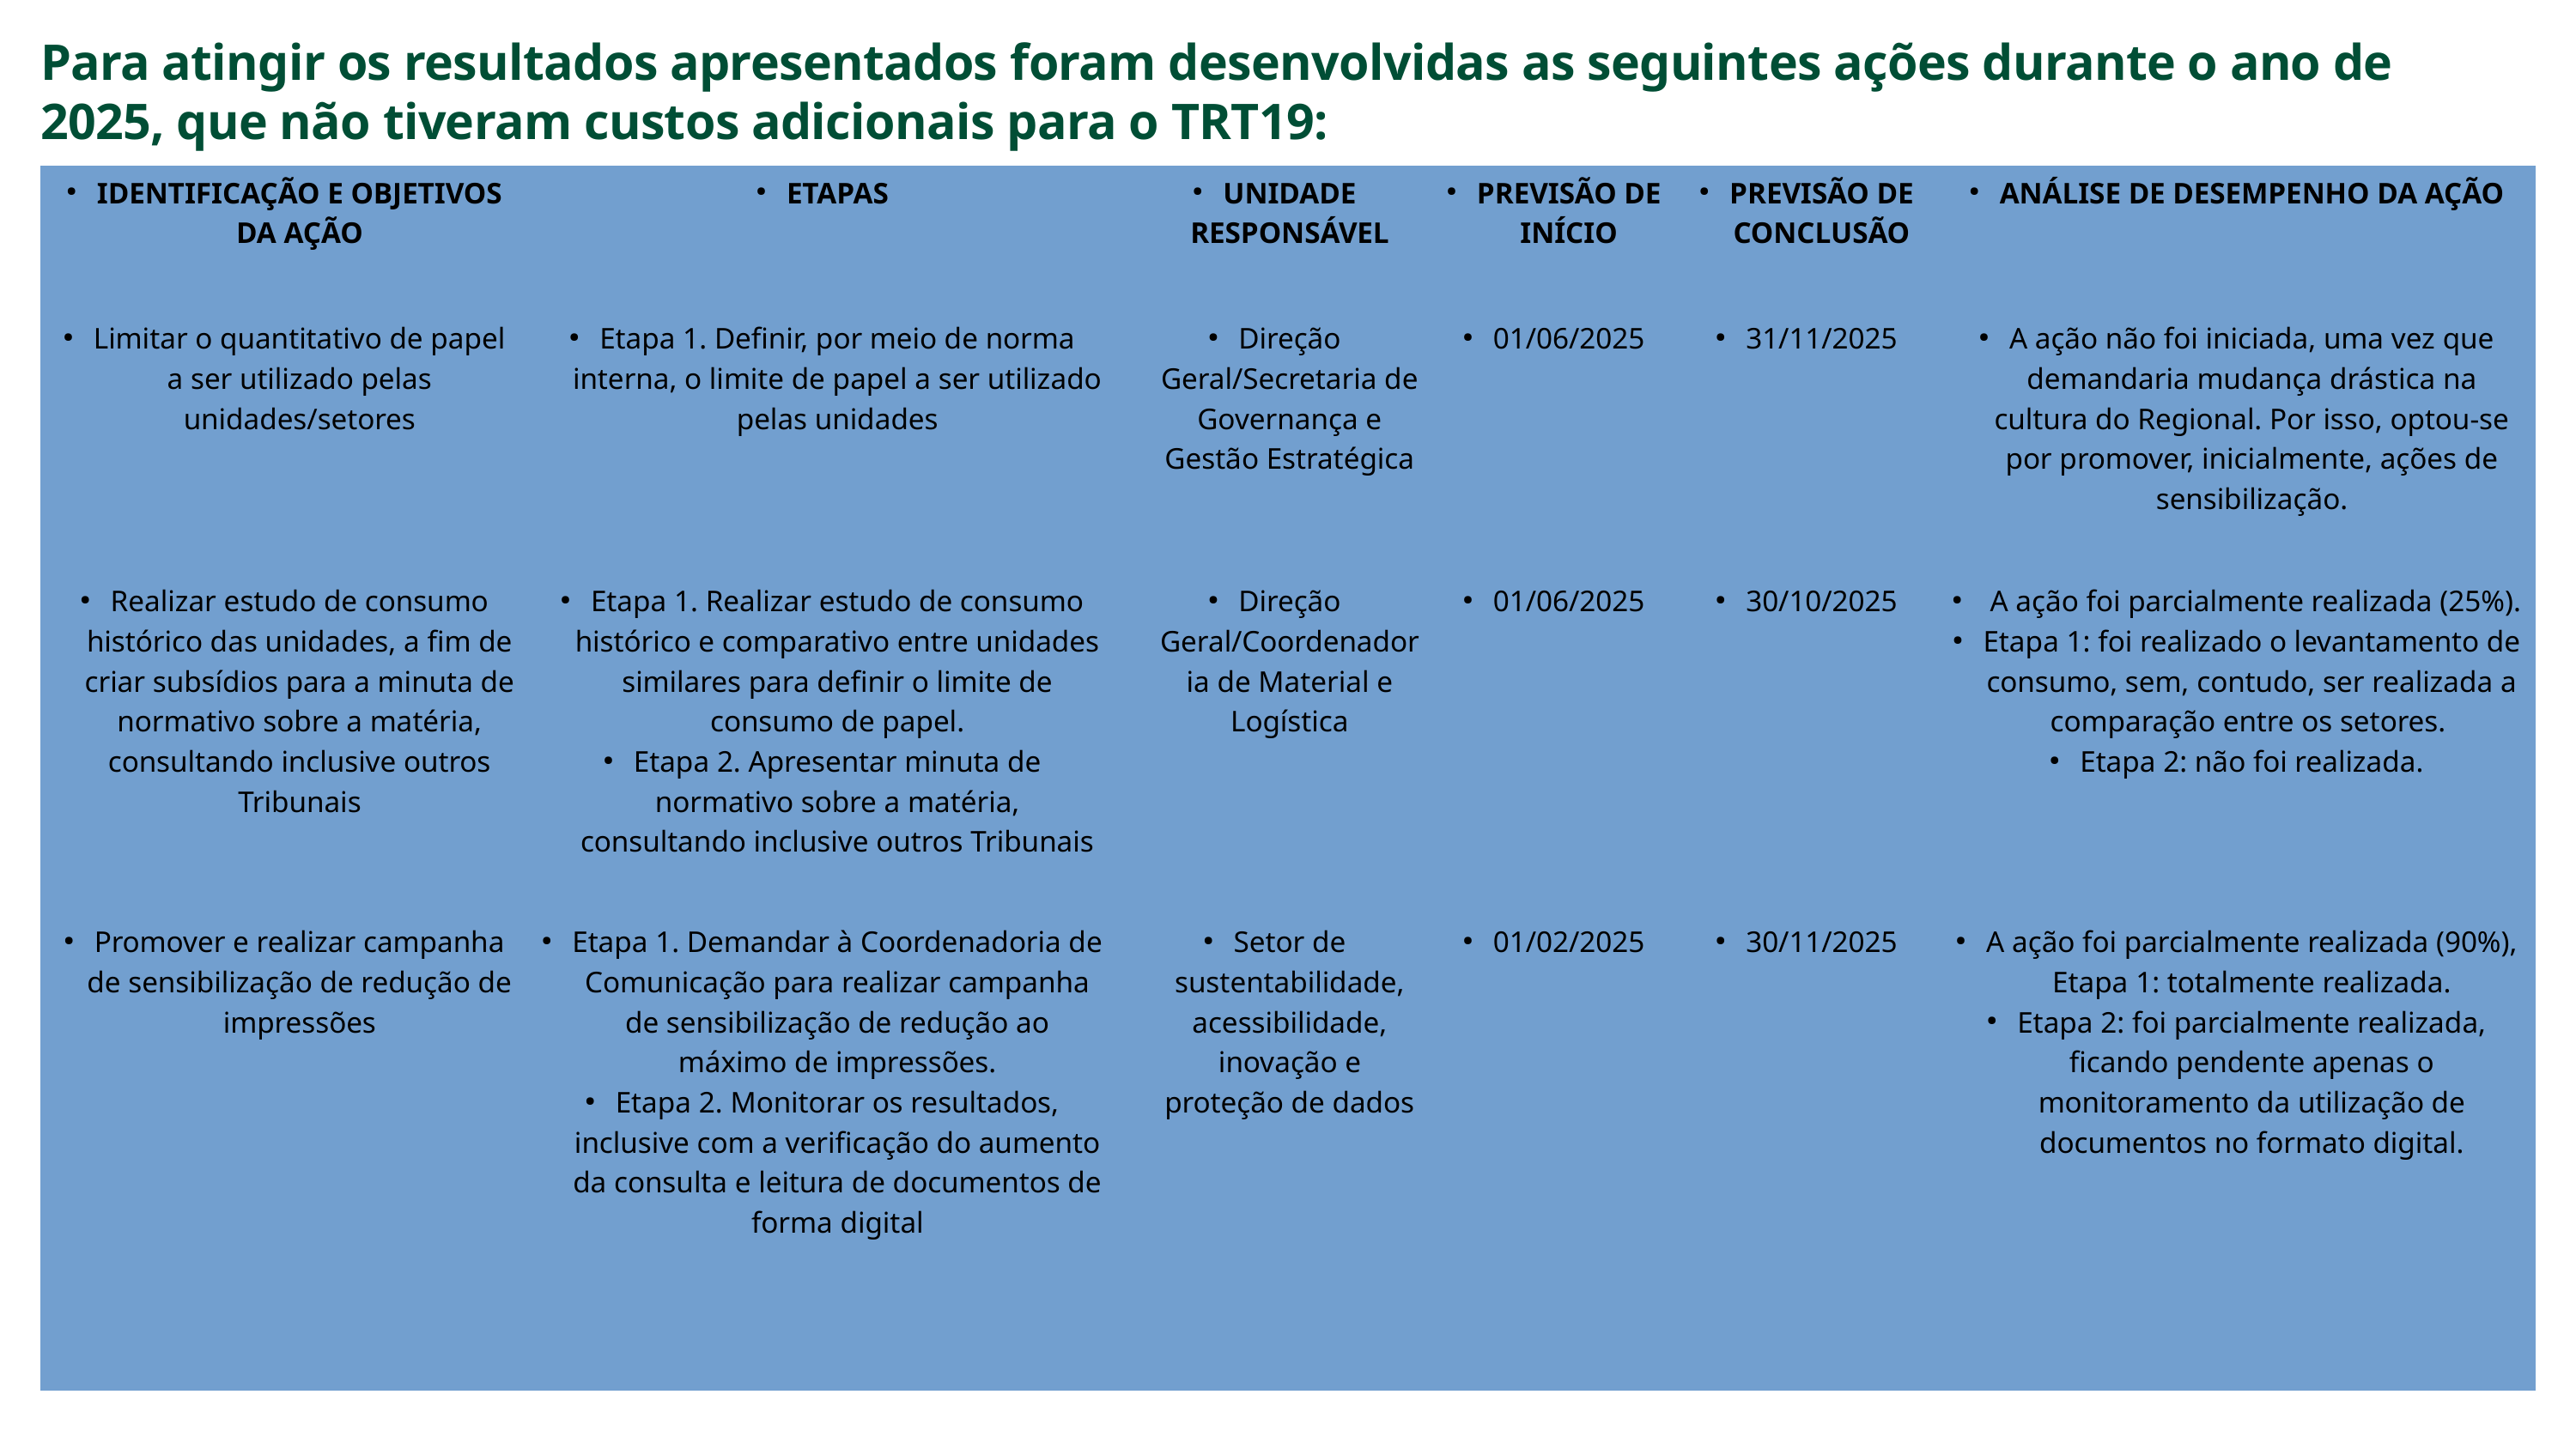

Para atingir os resultados apresentados foram desenvolvidas as seguintes ações durante o ano de 2025, que não tiveram custos adicionais para o TRT19:
| IDENTIFICAÇÃO E OBJETIVOS DA AÇÃO | ETAPAS | UNIDADE RESPONSÁVEL | PREVISÃO DE INÍCIO | PREVISÃO DE CONCLUSÃO | ANÁLISE DE DESEMPENHO DA AÇÃO |
| --- | --- | --- | --- | --- | --- |
| Limitar o quantitativo de papel a ser utilizado pelas unidades/setores | Etapa 1. Definir, por meio de norma interna, o limite de papel a ser utilizado pelas unidades | Direção Geral/Secretaria de Governança e Gestão Estratégica | 01/06/2025 | 31/11/2025 | A ação não foi iniciada, uma vez que demandaria mudança drástica na cultura do Regional. Por isso, optou-se por promover, inicialmente, ações de sensibilização. |
| Realizar estudo de consumo histórico das unidades, a fim de criar subsídios para a minuta de normativo sobre a matéria, consultando inclusive outros Tribunais | Etapa 1. Realizar estudo de consumo histórico e comparativo entre unidades similares para definir o limite de consumo de papel. Etapa 2. Apresentar minuta de normativo sobre a matéria, consultando inclusive outros Tribunais | Direção Geral/Coordenadoria de Material e Logística | 01/06/2025 | 30/10/2025 | A ação foi parcialmente realizada (25%). Etapa 1: foi realizado o levantamento de consumo, sem, contudo, ser realizada a comparação entre os setores. Etapa 2: não foi realizada. |
| Promover e realizar campanha de sensibilização de redução de impressões | Etapa 1. Demandar à Coordenadoria de Comunicação para realizar campanha de sensibilização de redução ao máximo de impressões. Etapa 2. Monitorar os resultados, inclusive com a verificação do aumento da consulta e leitura de documentos de forma digital | Setor de sustentabilidade, acessibilidade, inovação e proteção de dados | 01/02/2025 | 30/11/2025 | A ação foi parcialmente realizada (90%), Etapa 1: totalmente realizada. Etapa 2: foi parcialmente realizada, ficando pendente apenas o monitoramento da utilização de documentos no formato digital. |